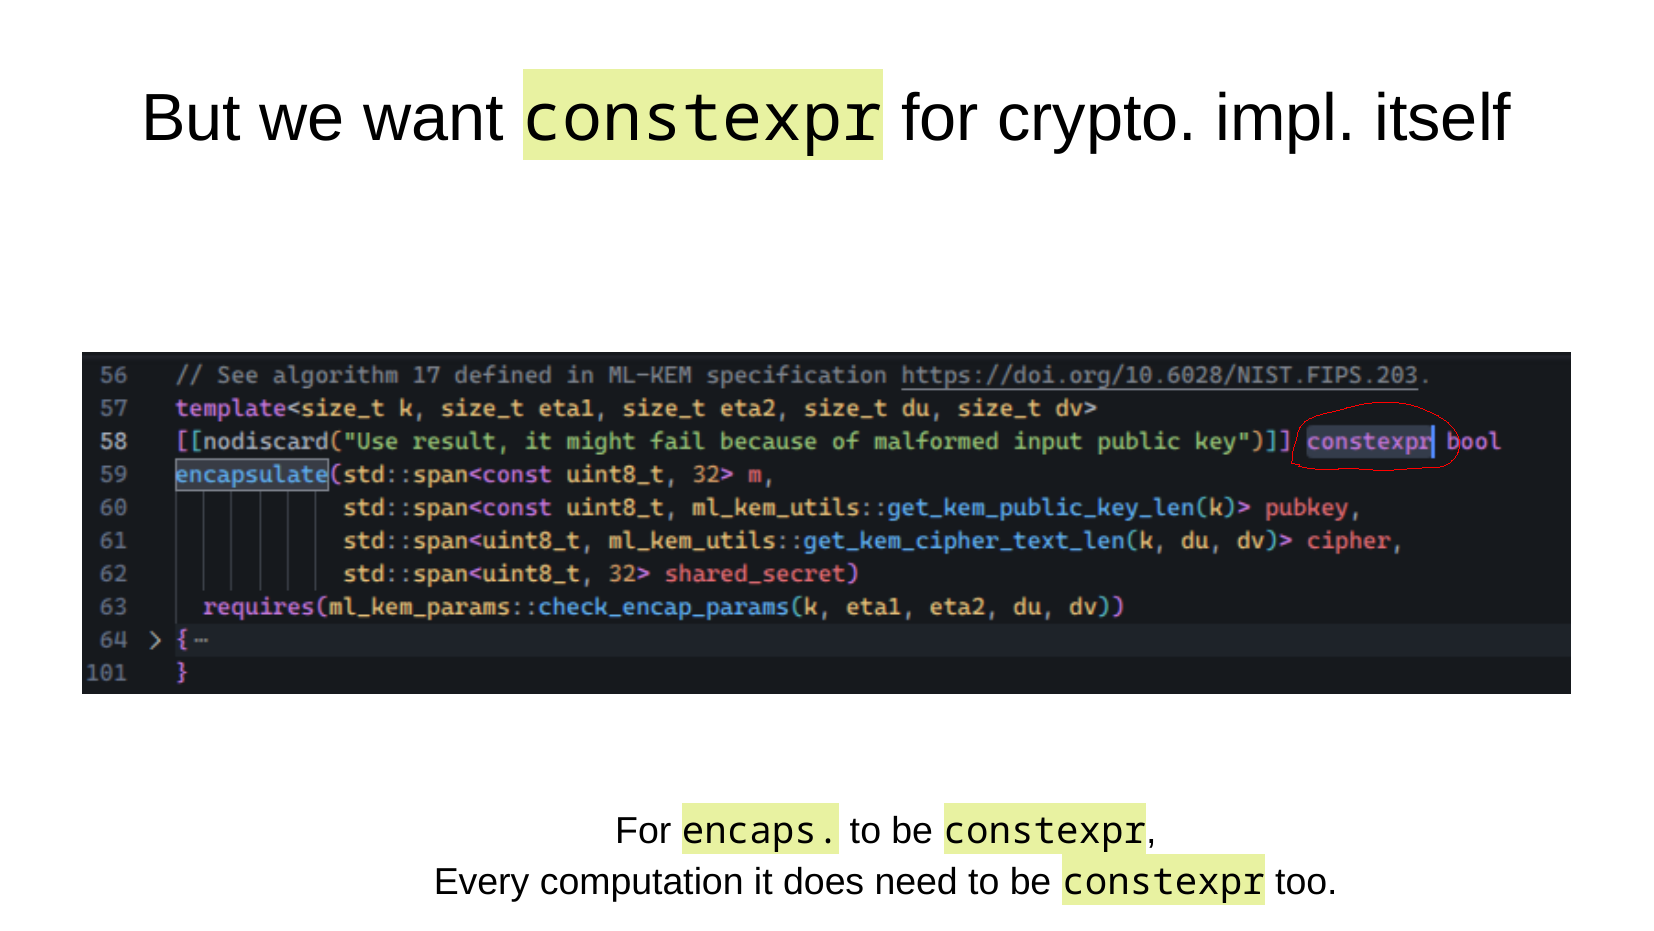

# But we want constexpr for crypto. impl. itself
For encaps. to be constexpr,
Every computation it does need to be constexpr too.